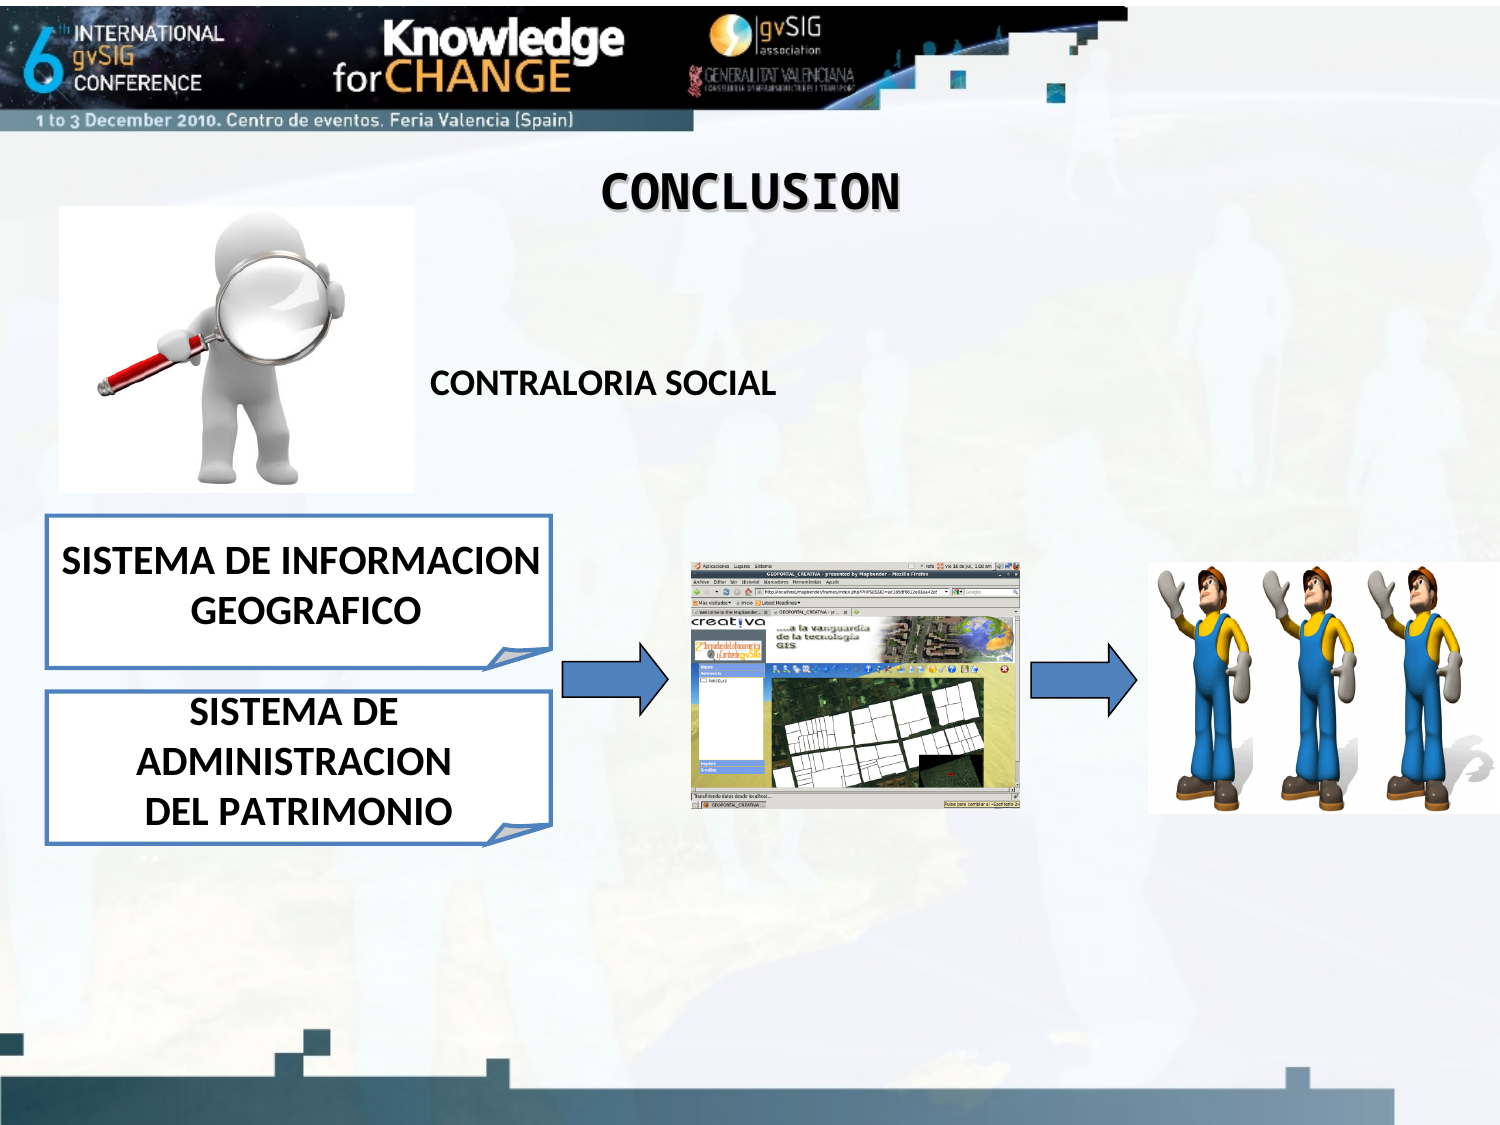

CONCLUSION
CONTRALORIA SOCIAL
SISTEMA DE INFORMACION
GEOGRAFICO
SISTEMA DE
ADMINISTRACION
DEL PATRIMONIO